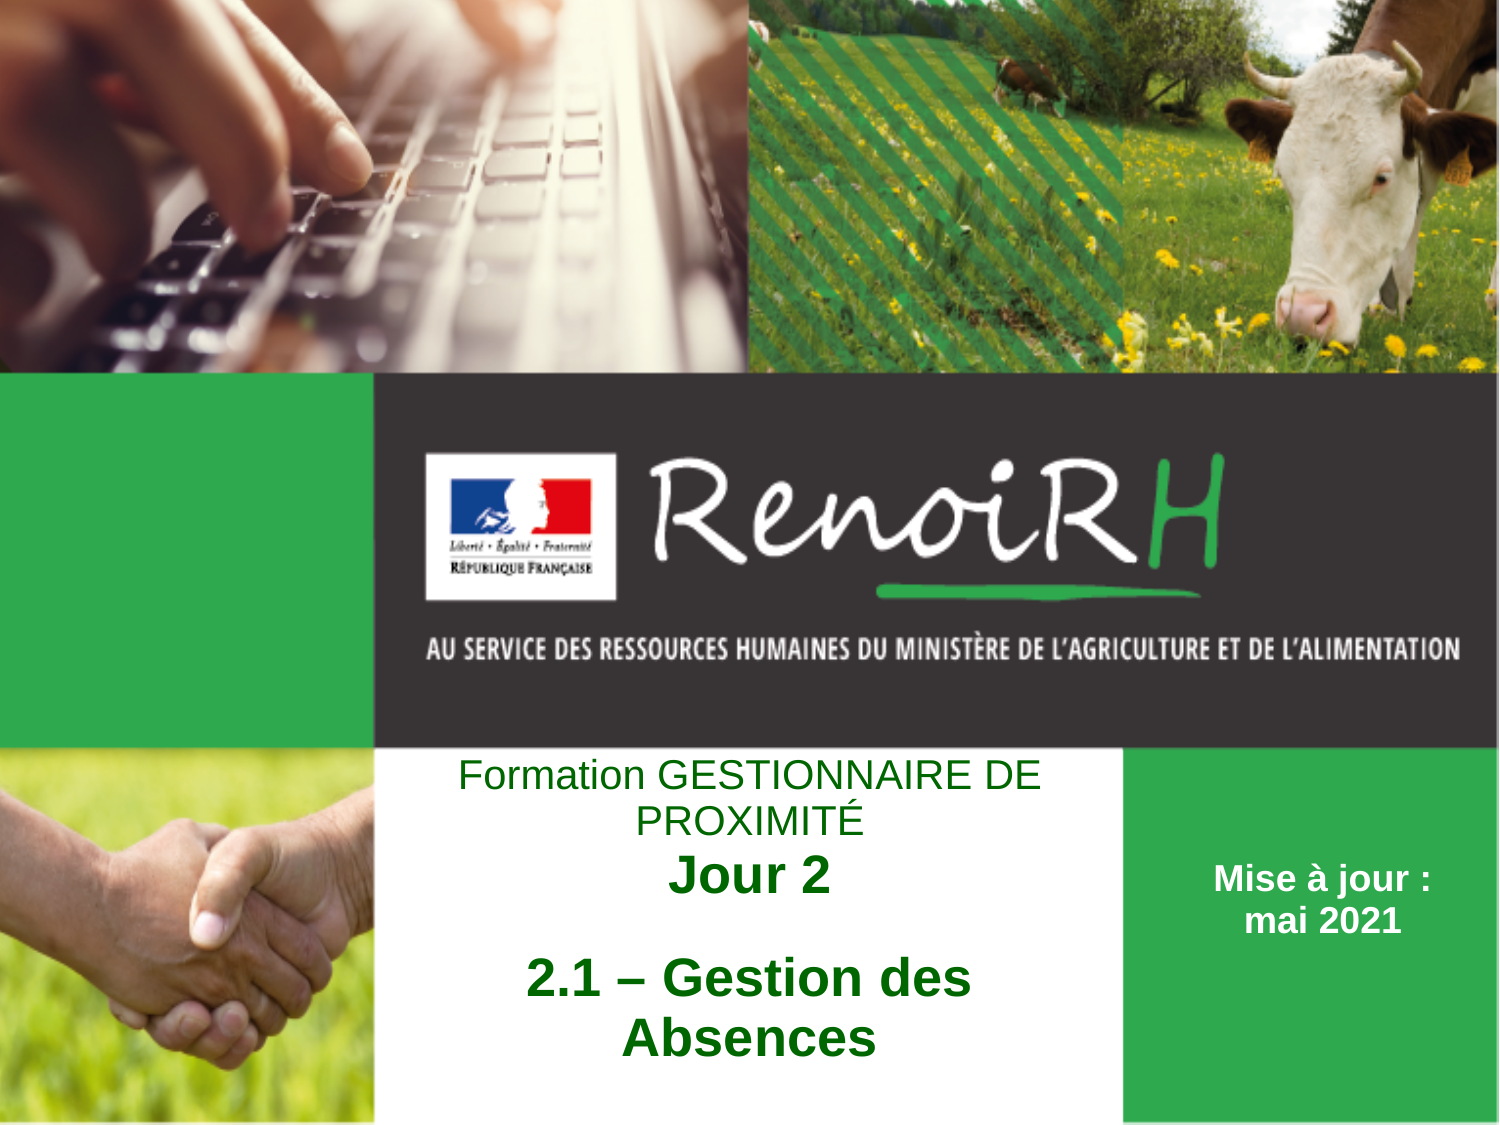

Formation GESTIONNAIRE DE PROXIMITÉ
Jour 2
2.1 – Gestion des Absences
Mise à jour : mai 2021